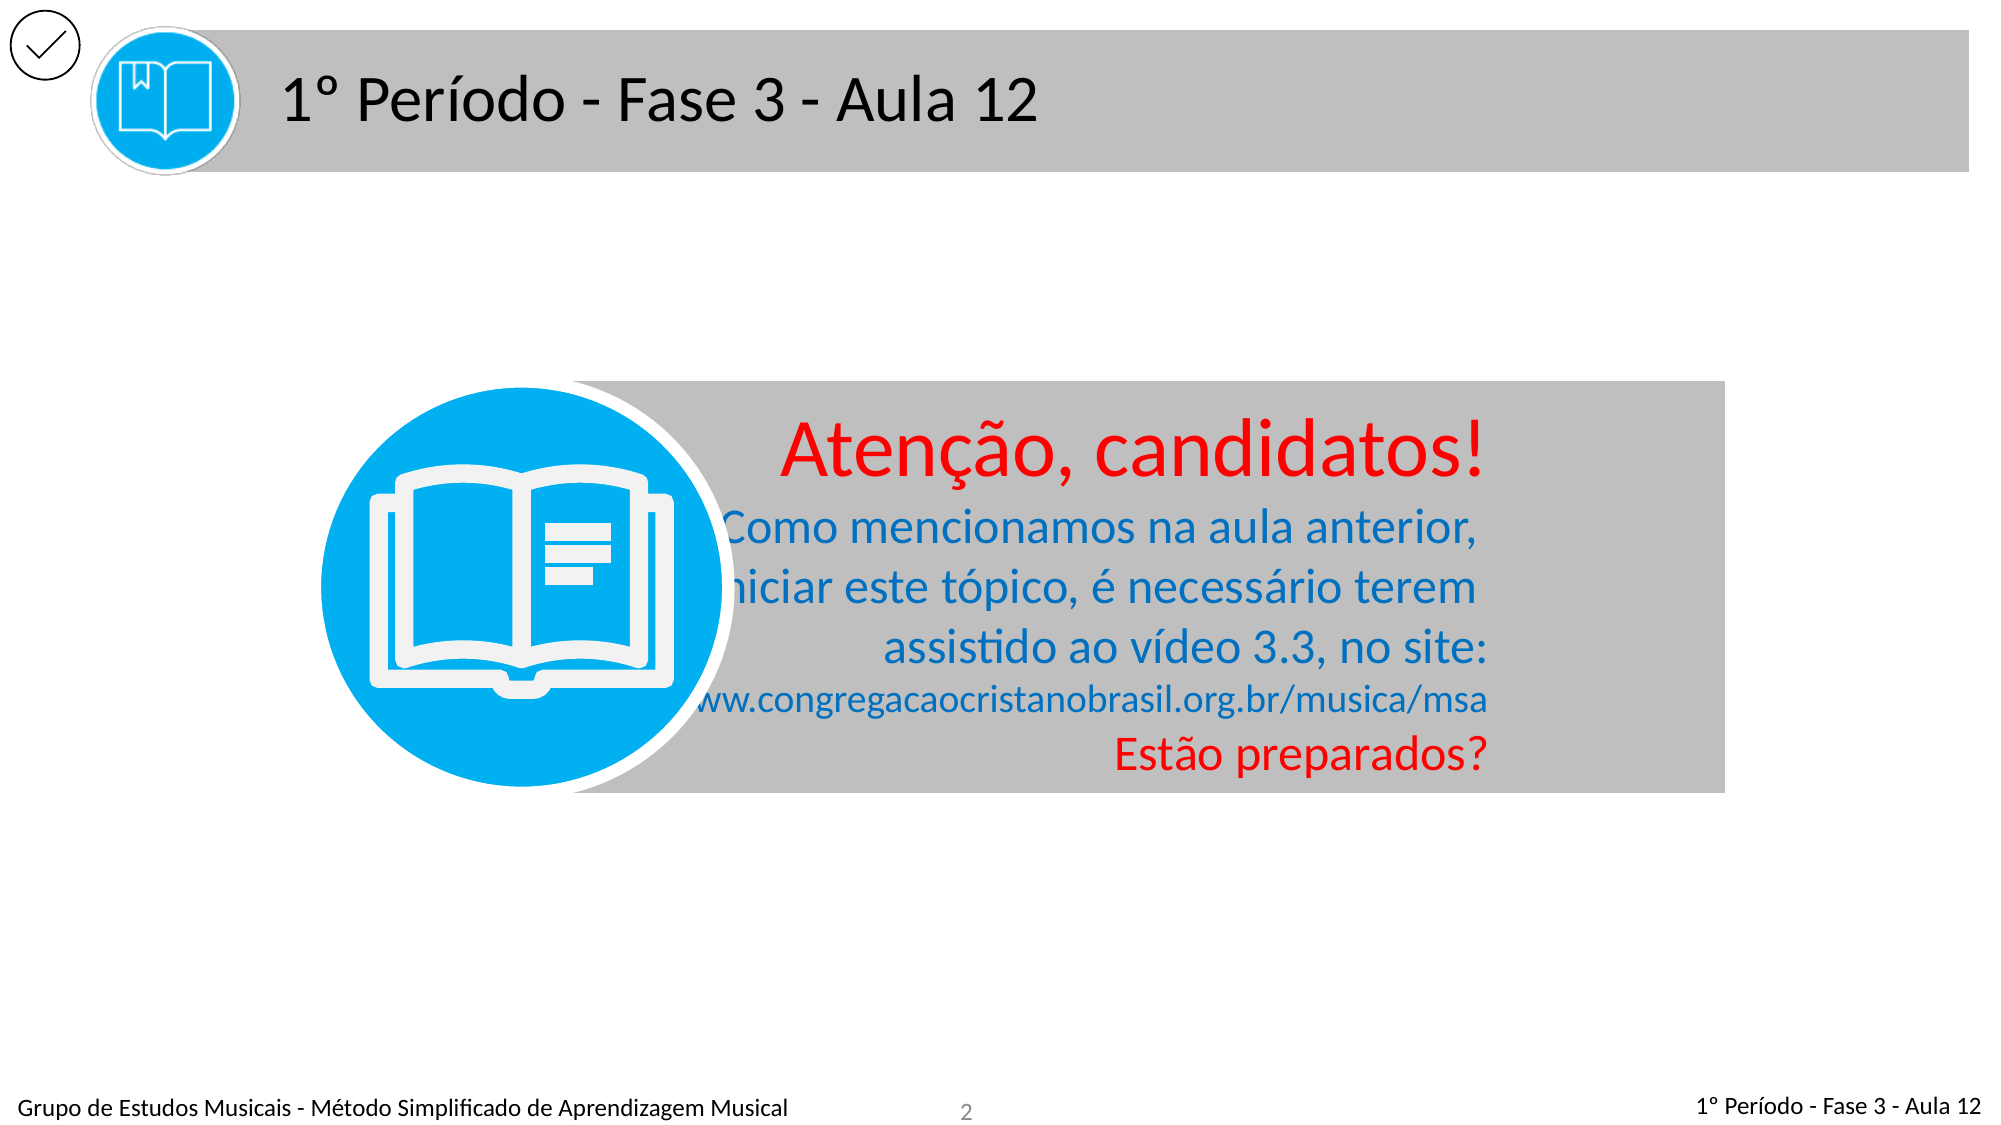

1º Período - Fase 3 - Aula 12
Atenção, candidatos!
Como mencionamos na aula anterior,
para iniciar este tópico, é necessário terem
assistido ao vídeo 3.3, no site:
https://www.congregacaocristanobrasil.org.br/musica/msa
Estão preparados?
1º Período - Fase 3 - Aula 12
Grupo de Estudos Musicais - Método Simplificado de Aprendizagem Musical